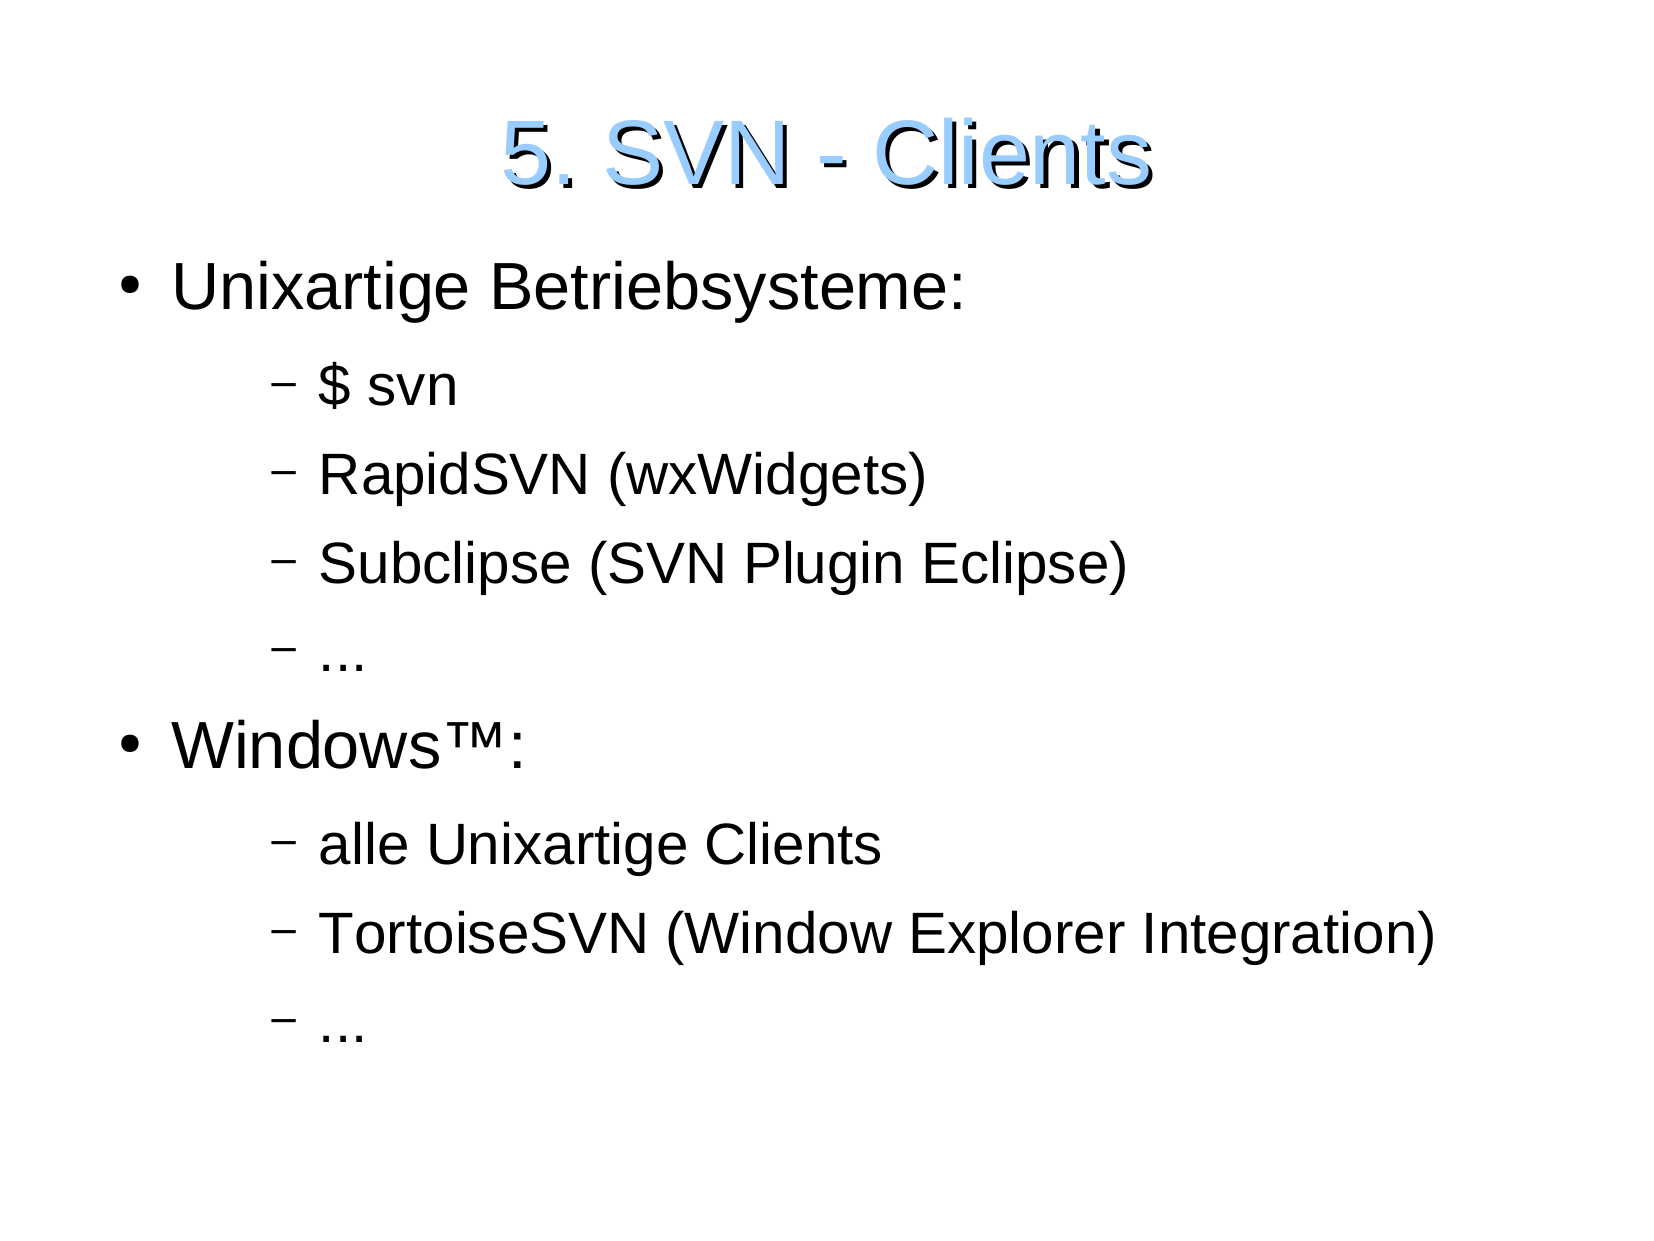

# 5. SVN - Clients
Unixartige Betriebsysteme:
$ svn
RapidSVN (wxWidgets)
Subclipse (SVN Plugin Eclipse)
...
Windows™:
alle Unixartige Clients
TortoiseSVN (Window Explorer Integration)
...